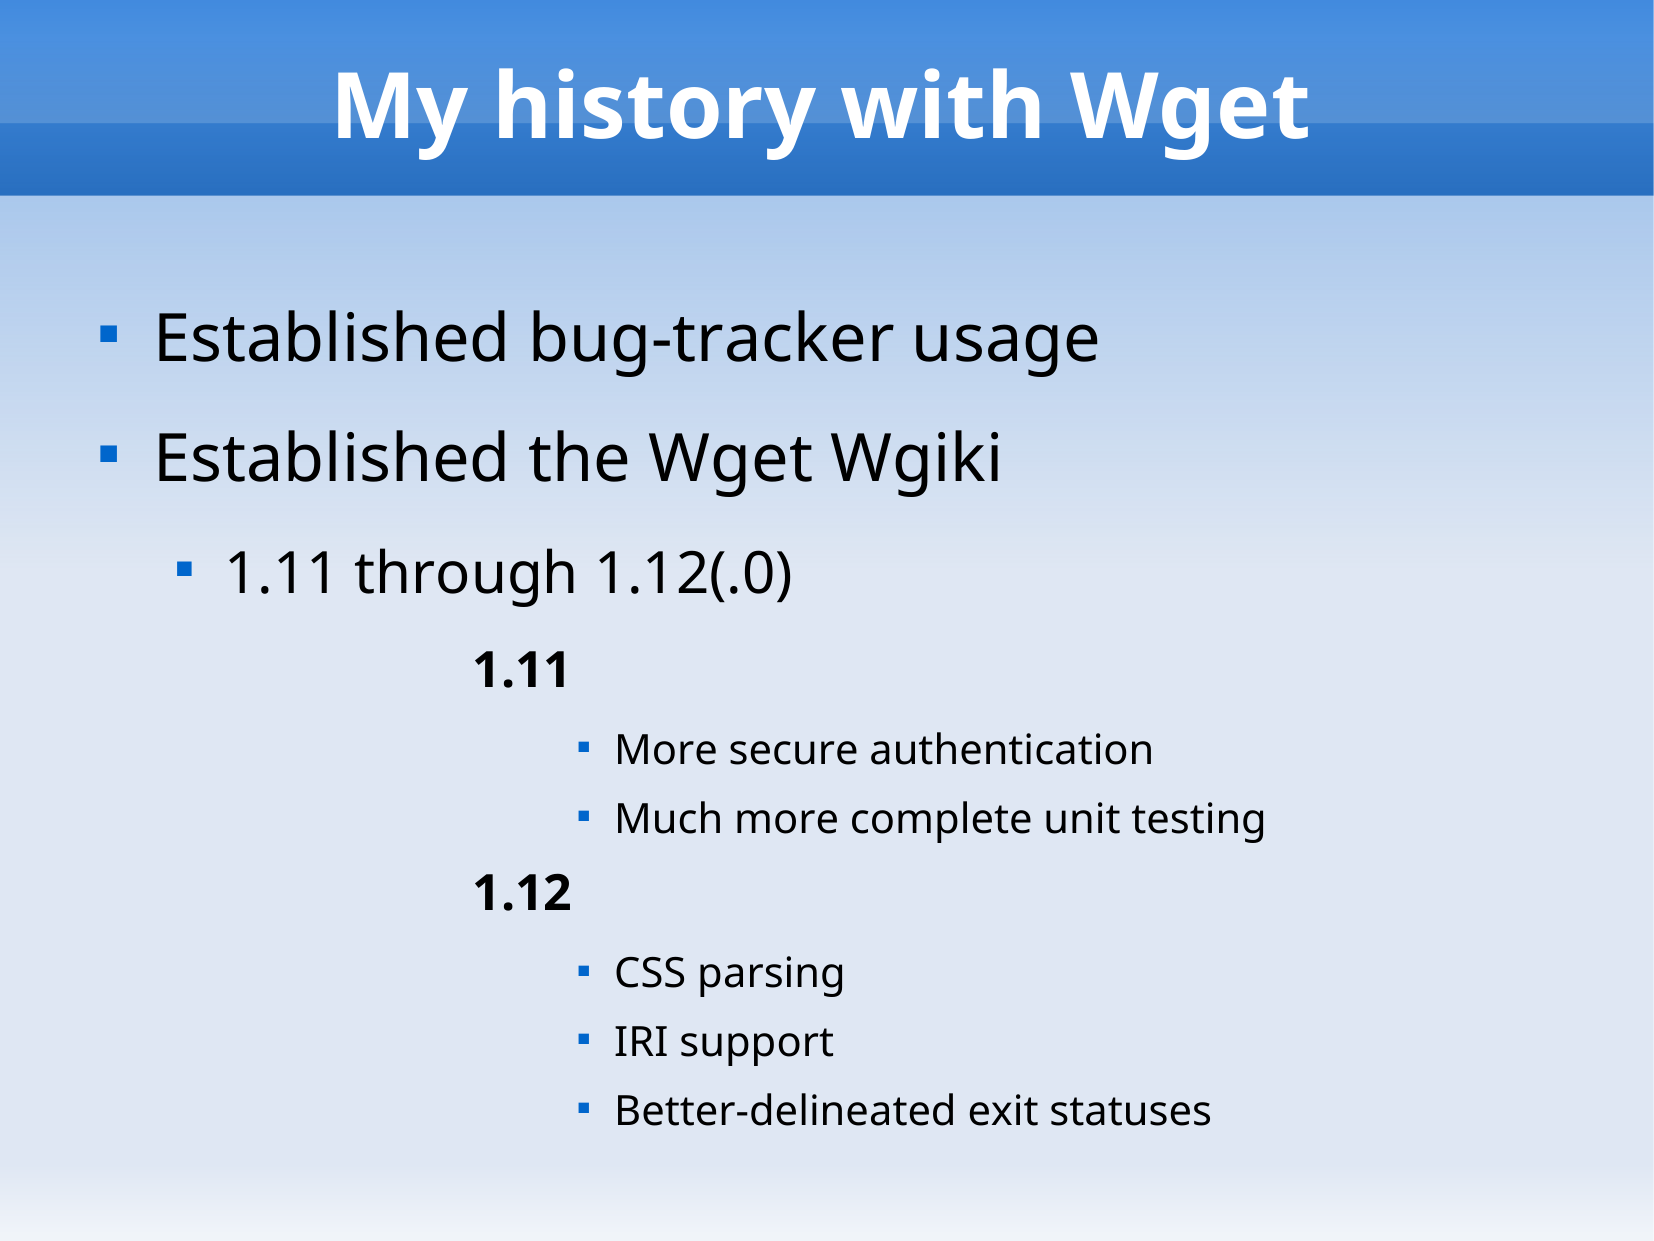

# My history with Wget
Established bug-tracker usage
Established the Wget Wgiki
1.11 through 1.12(.0)
1.11
More secure authentication
Much more complete unit testing
1.12
CSS parsing
IRI support
Better-delineated exit statuses